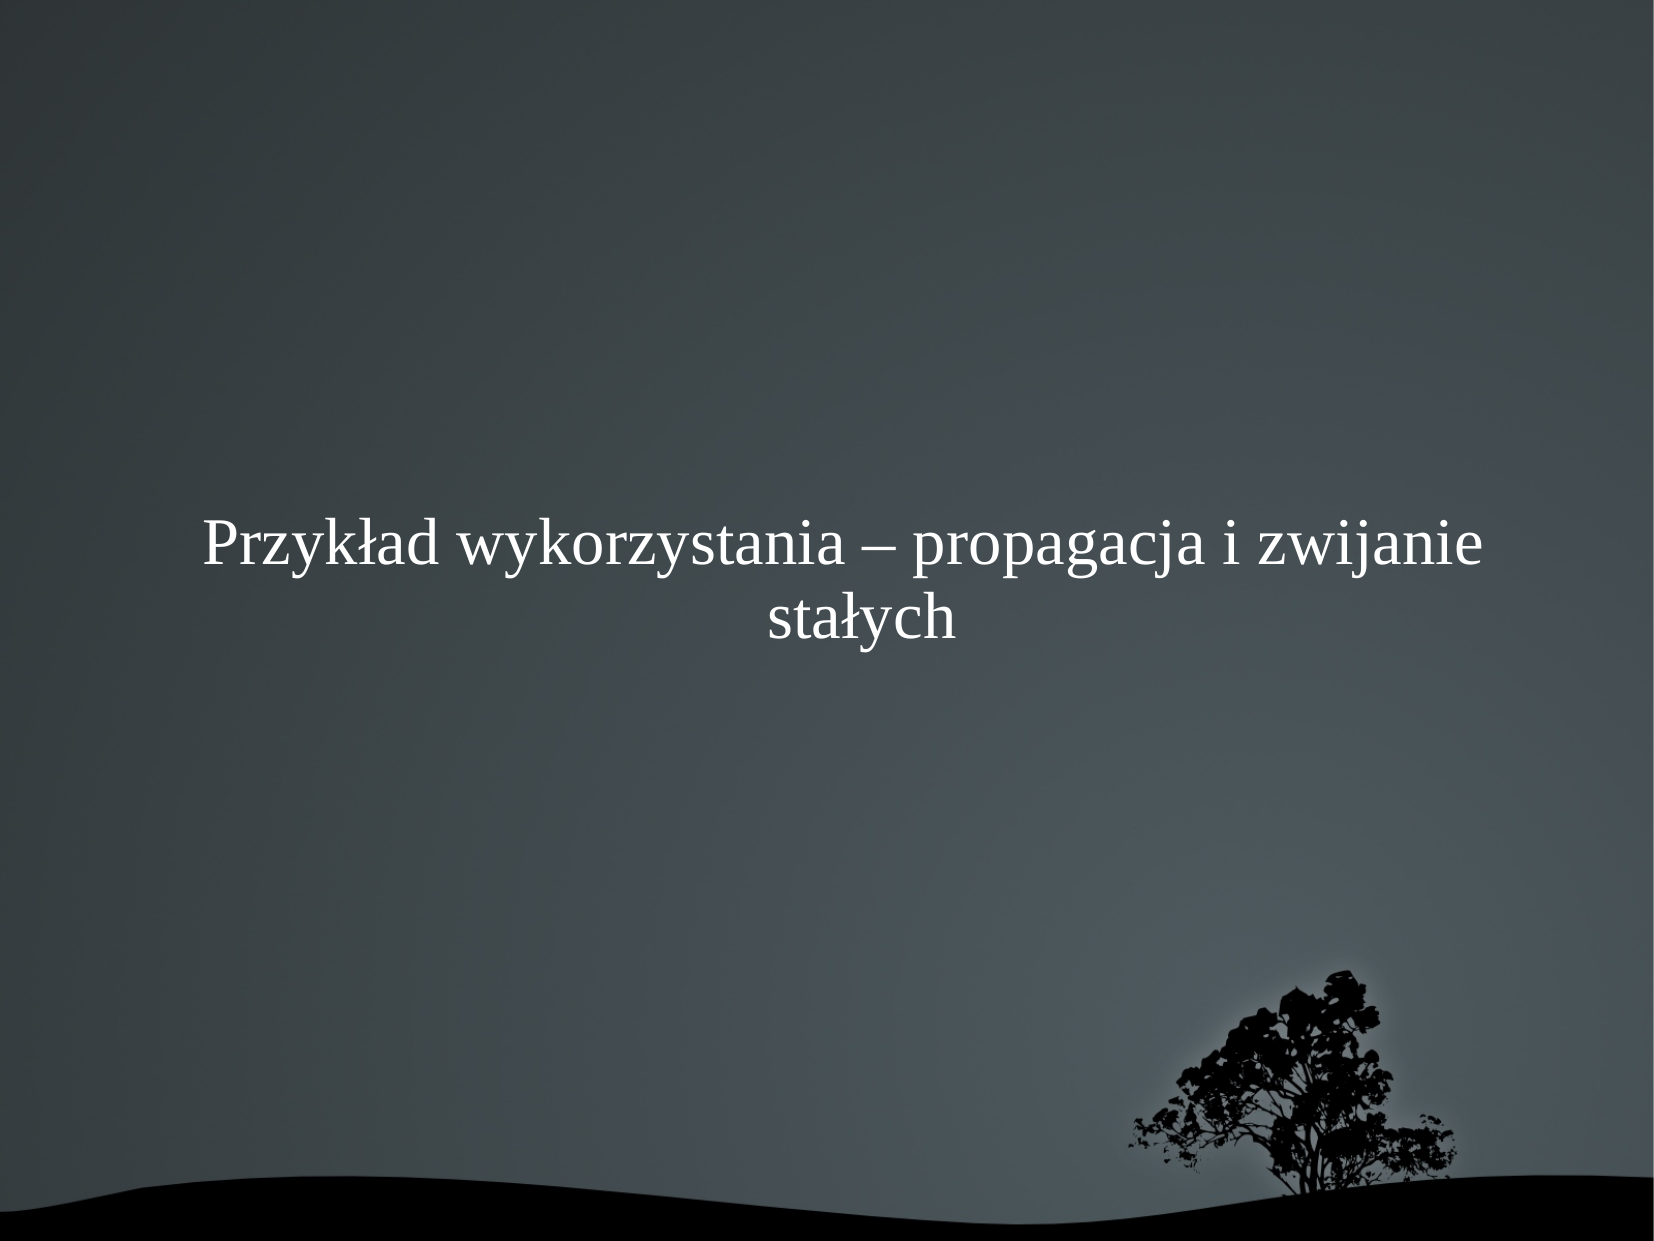

# Przykład wykorzystania – propagacja i zwijanie stałych